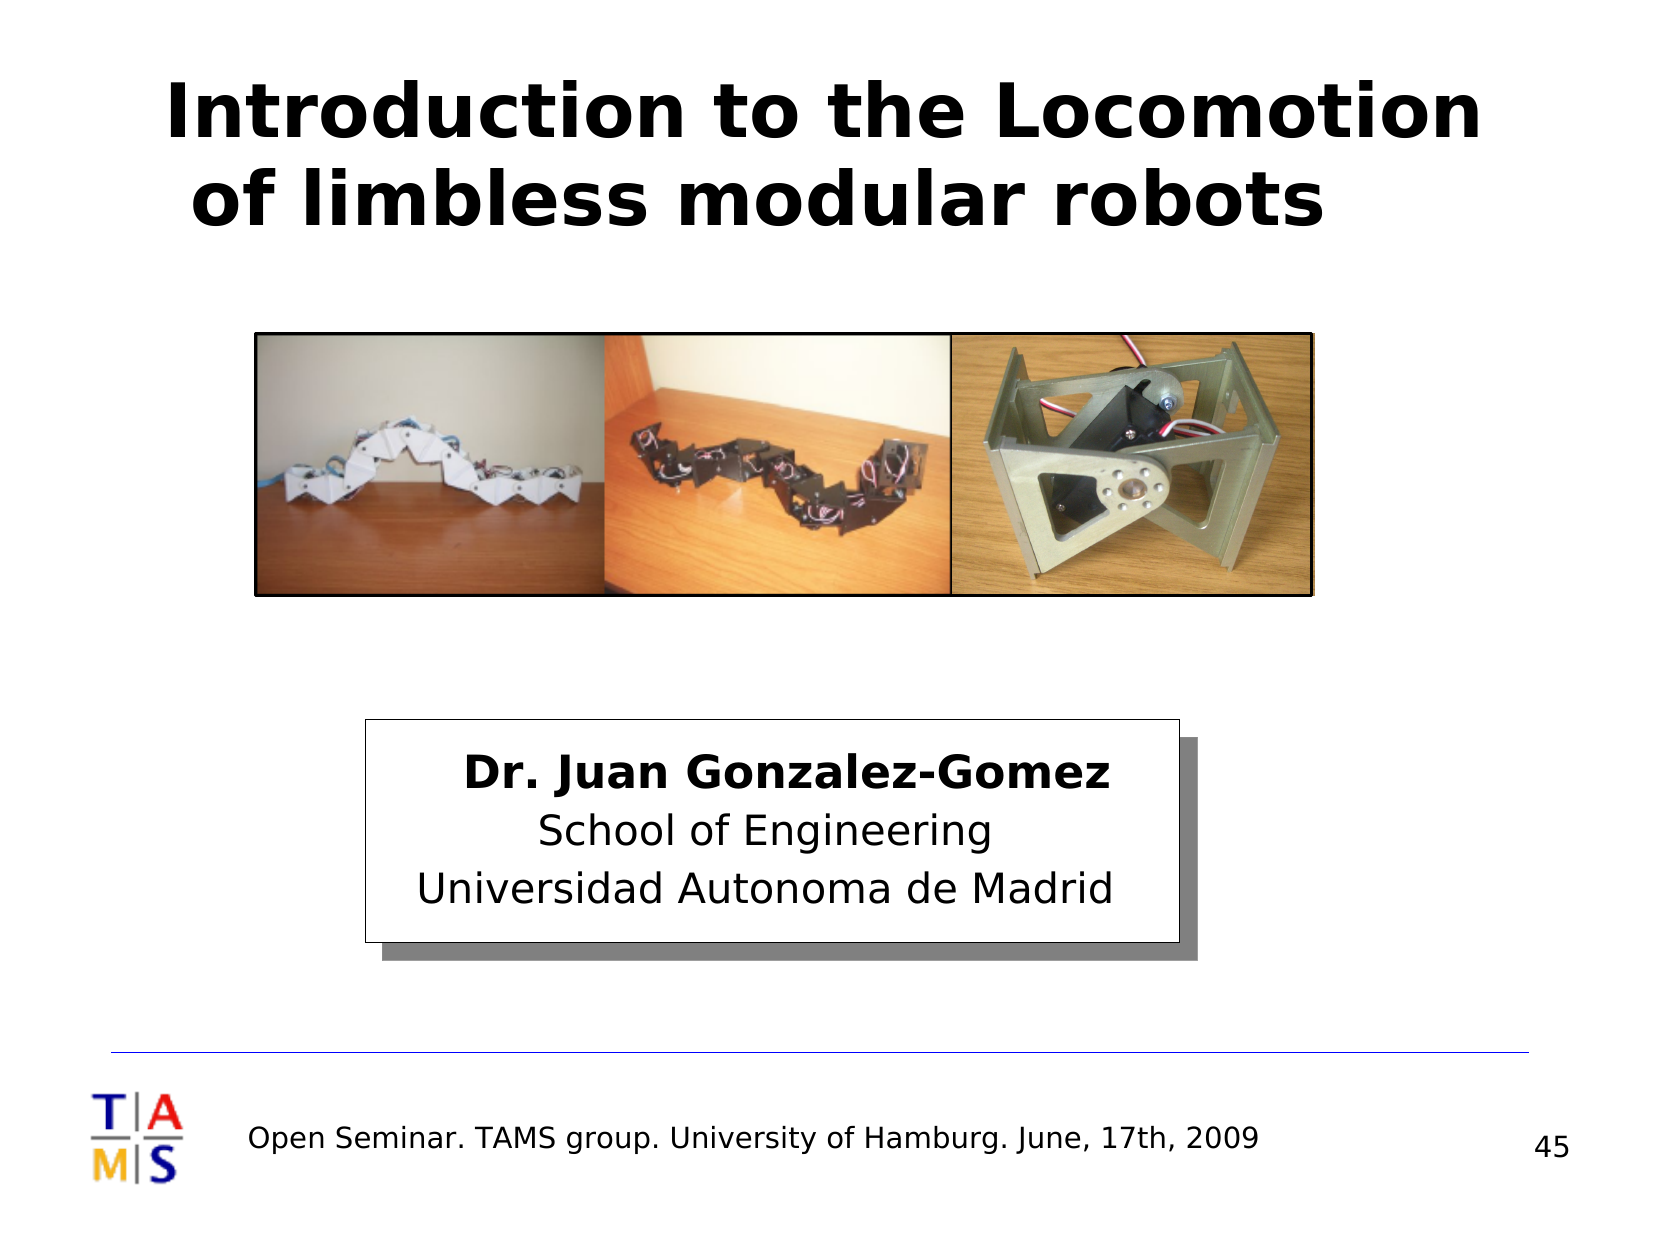

Introduction to the Locomotion
 of limbless modular robots
Dr. Juan Gonzalez-Gomez
School of Engineering
Universidad Autonoma de Madrid
Open Seminar. TAMS group. University of Hamburg. June, 17th, 2009
45